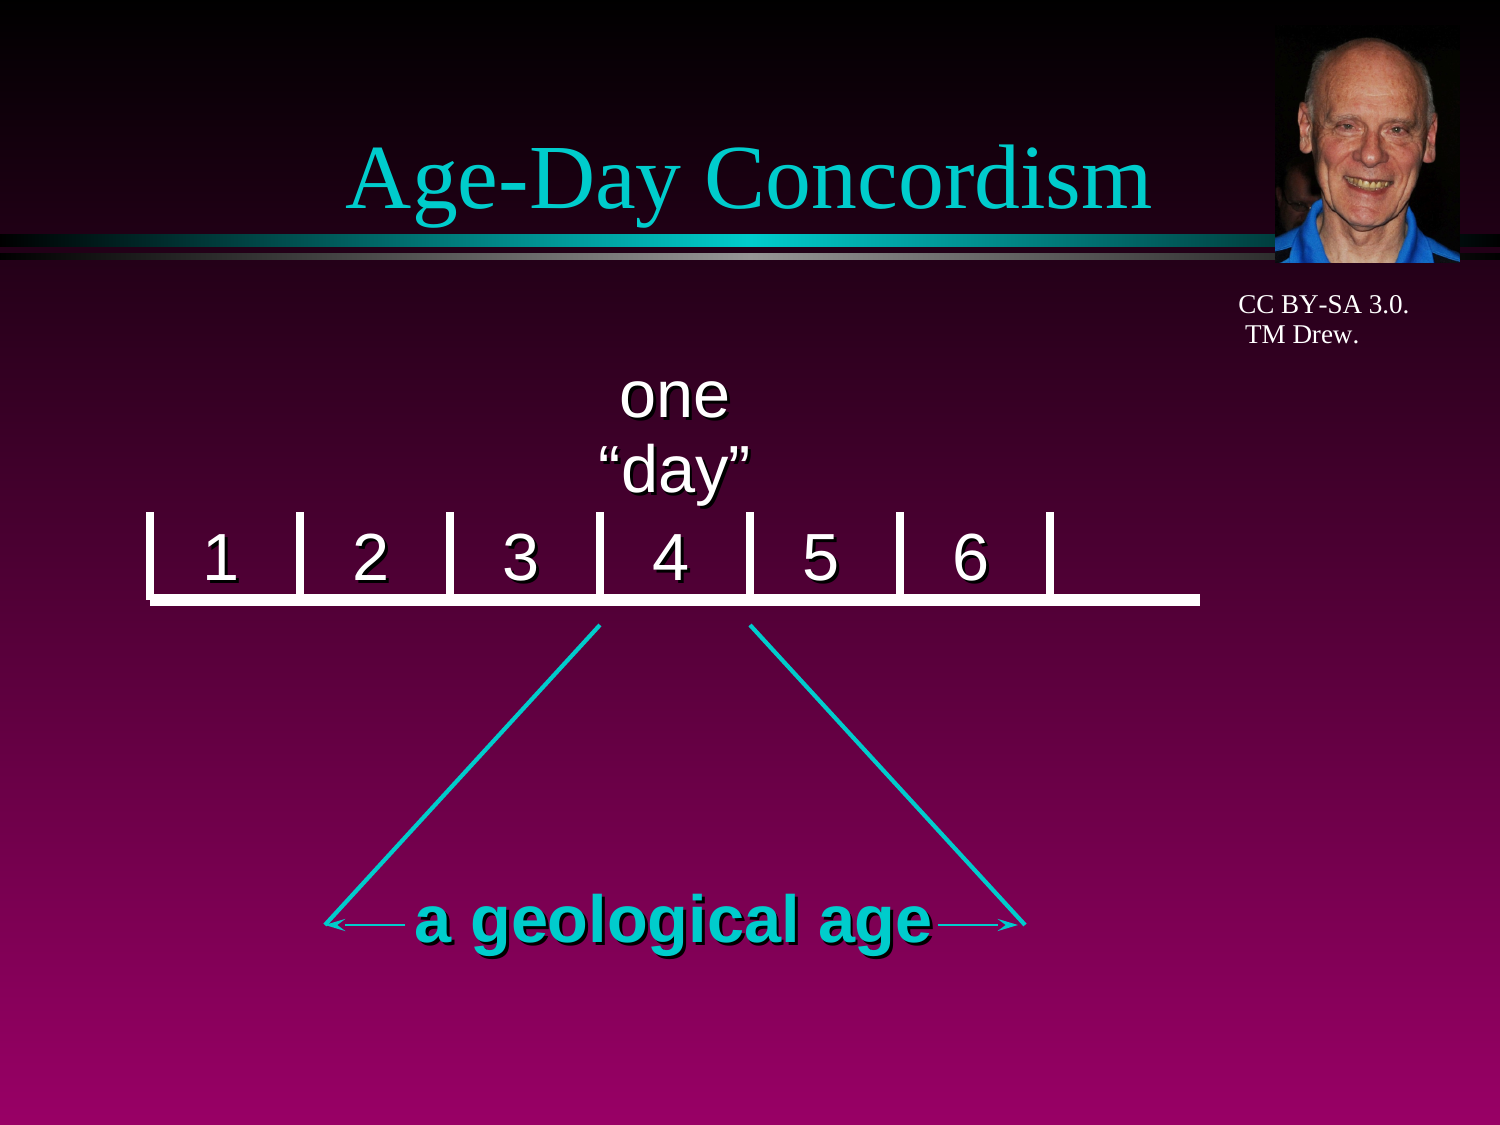

# Age-Day Concordism
CC BY-SA 3.0.
 TM Drew.
one “day”
1
2
3
4
5
6
a geological age